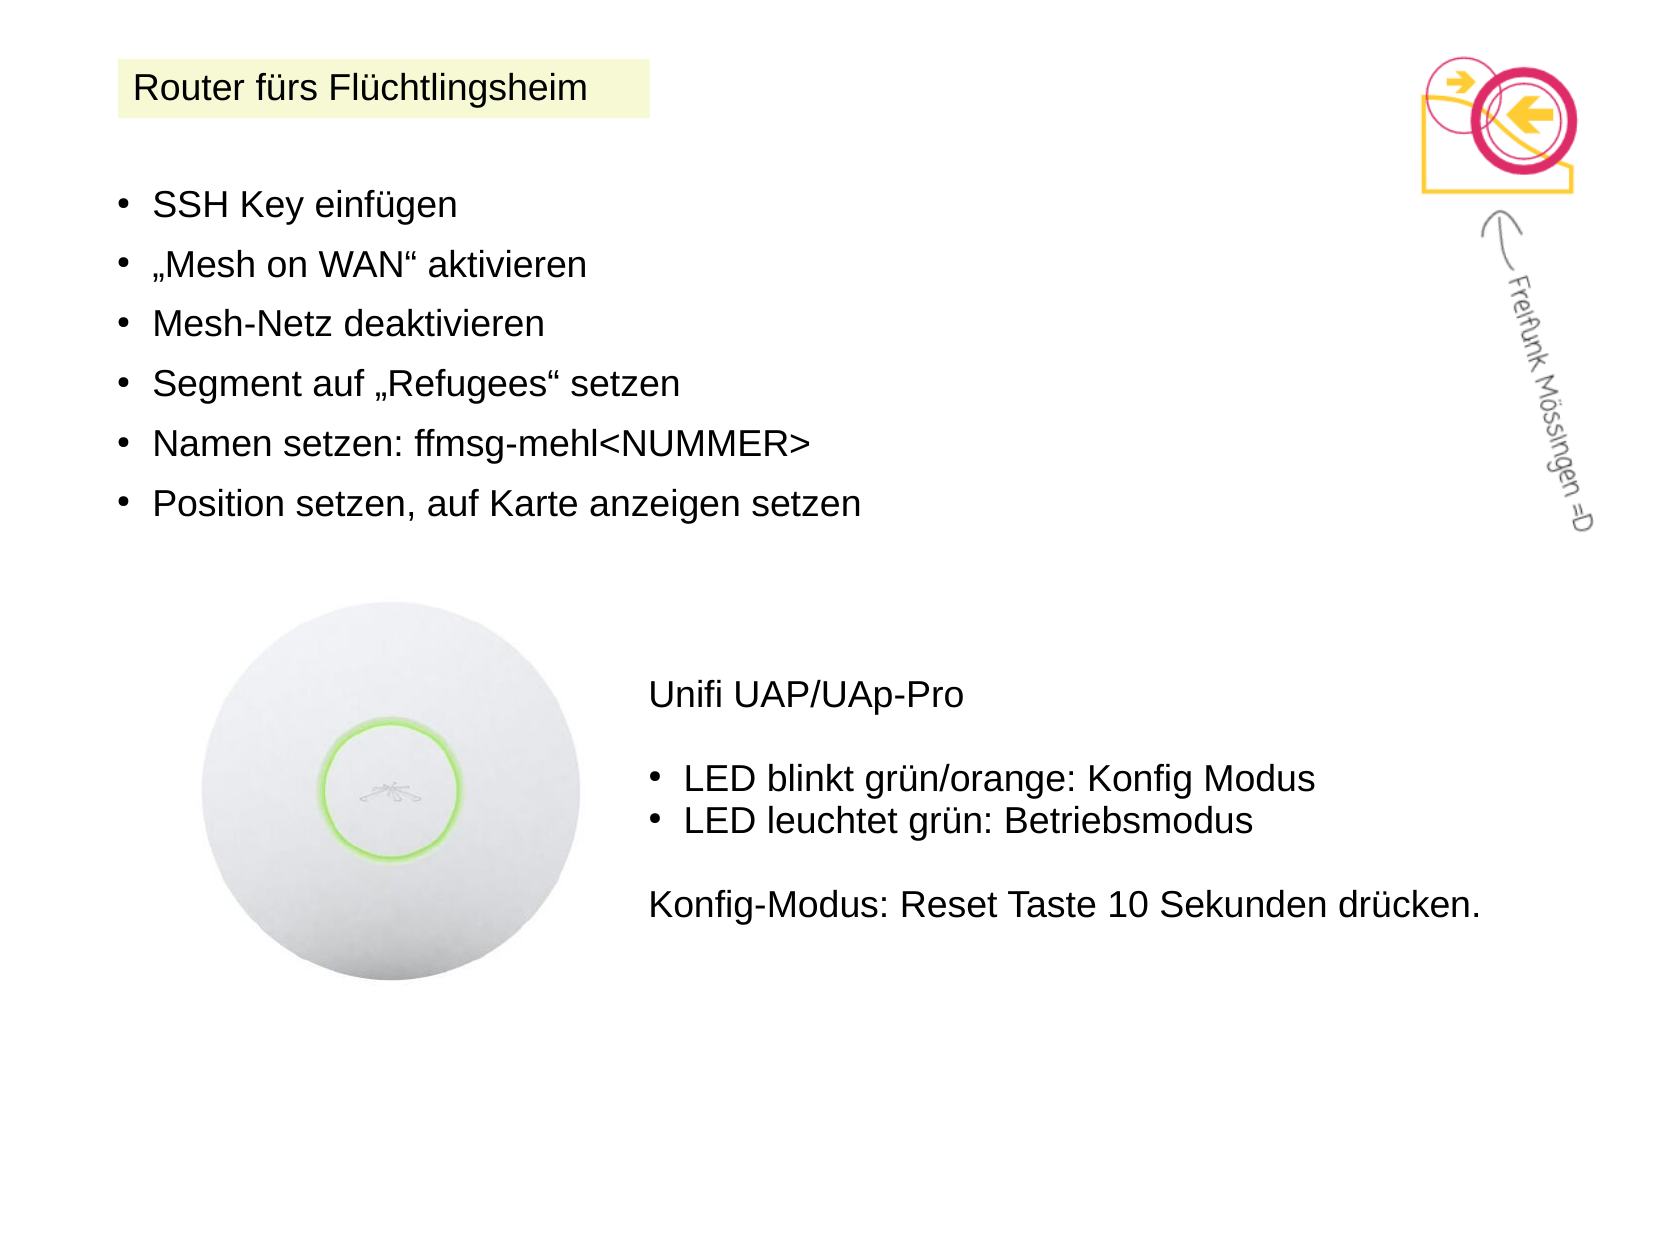

Router fürs Flüchtlingsheim
SSH Key einfügen
„Mesh on WAN“ aktivieren
Mesh-Netz deaktivieren
Segment auf „Refugees“ setzen
Namen setzen: ffmsg-mehl<NUMMER>
Position setzen, auf Karte anzeigen setzen
Unifi UAP/UAp-Pro
LED blinkt grün/orange: Konfig Modus
LED leuchtet grün: Betriebsmodus
Konfig-Modus: Reset Taste 10 Sekunden drücken.